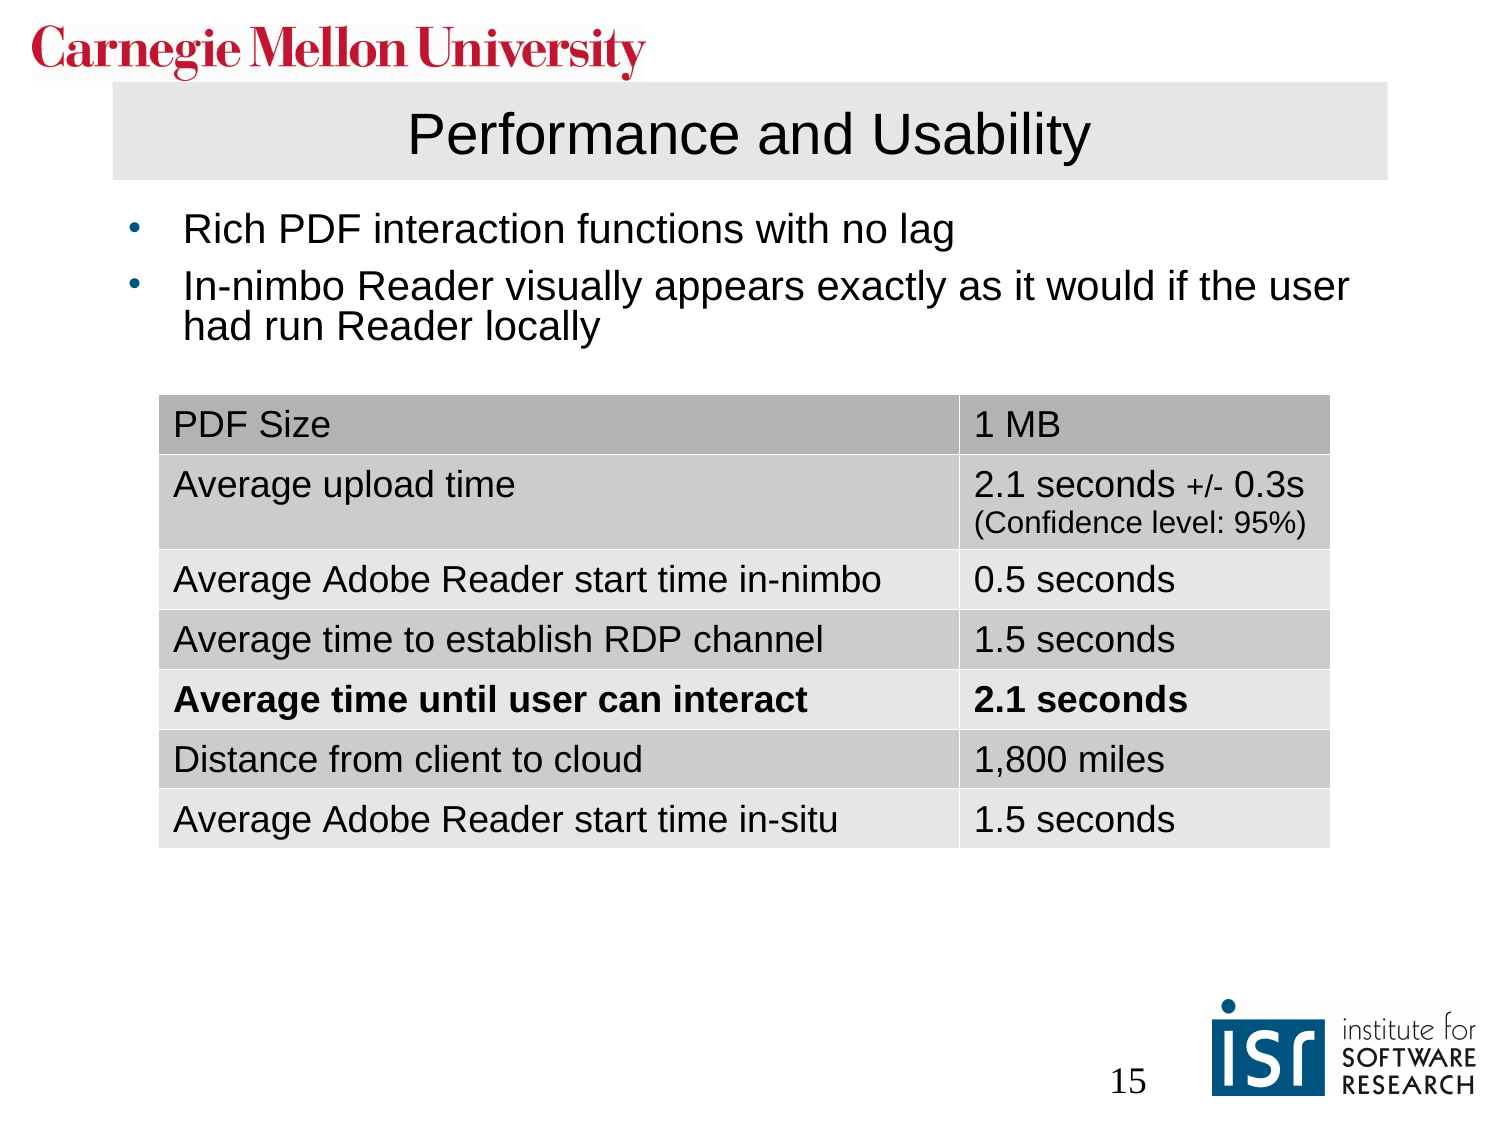

Performance and Usability
Rich PDF interaction functions with no lag
In-nimbo Reader visually appears exactly as it would if the user had run Reader locally
| PDF Size | 1 MB |
| --- | --- |
| Average upload time | 2.1 seconds +/- 0.3s (Confidence level: 95%) |
| Average Adobe Reader start time in-nimbo | 0.5 seconds |
| Average time to establish RDP channel | 1.5 seconds |
| Average time until user can interact | 2.1 seconds |
| Distance from client to cloud | 1,800 miles |
| Average Adobe Reader start time in-situ | 1.5 seconds |